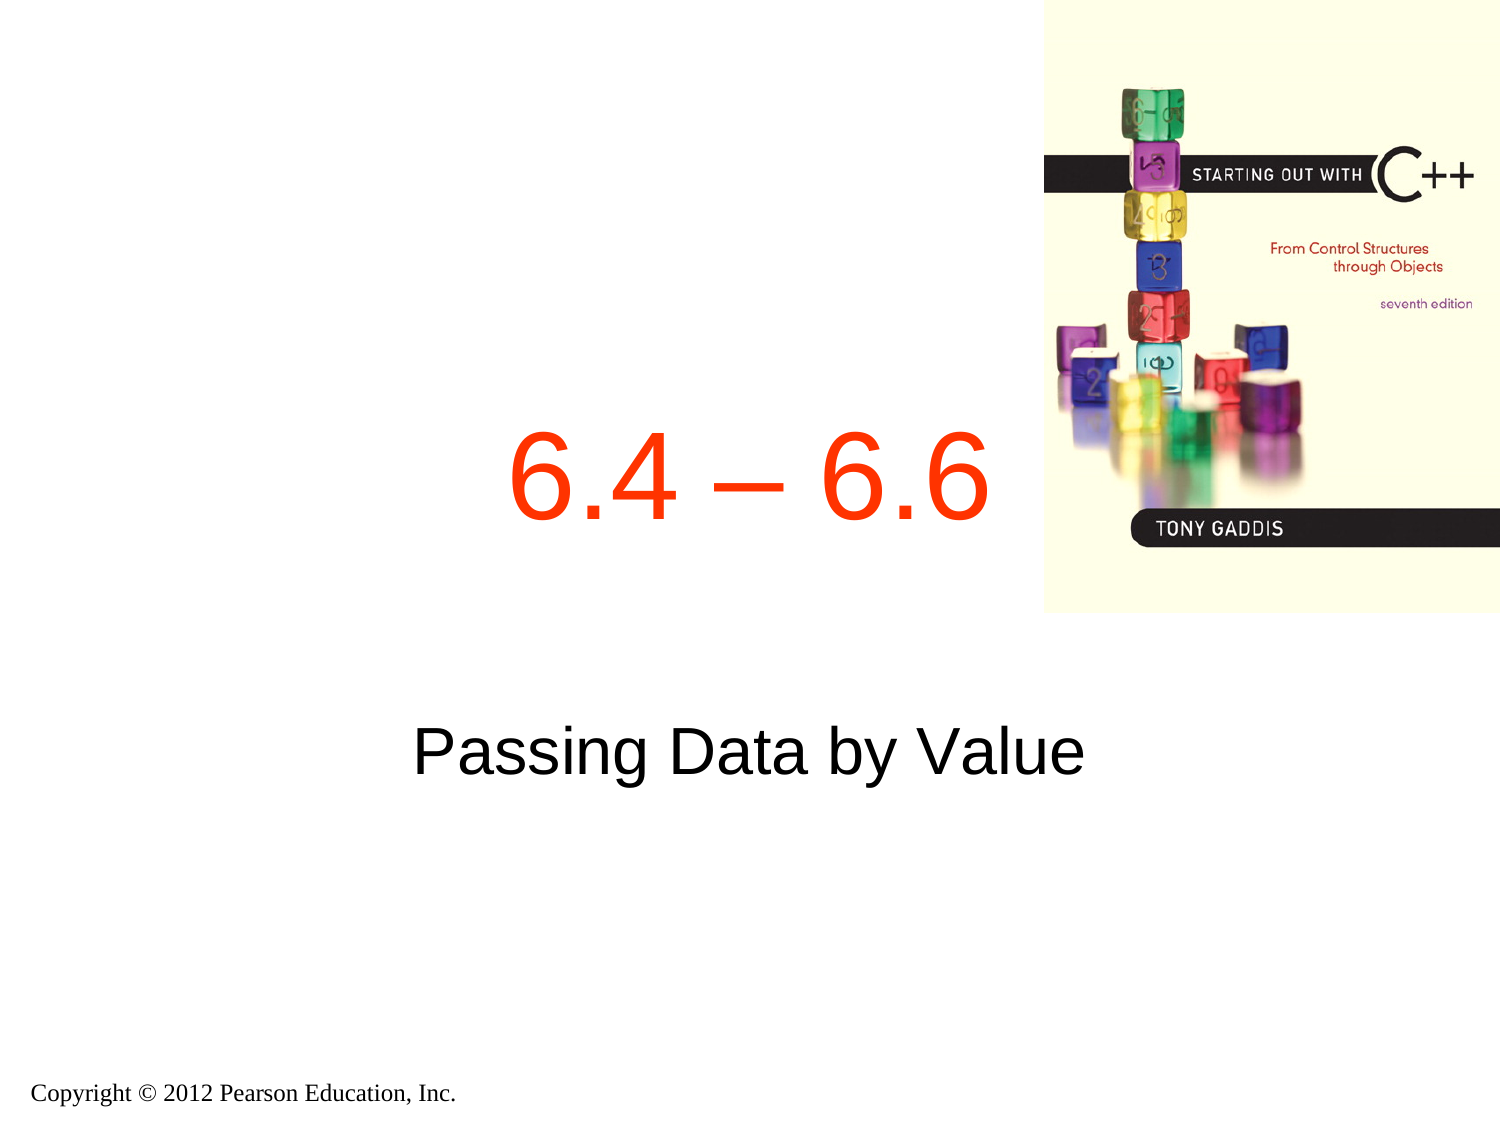

6.4 – 6.6
Passing Data by Value